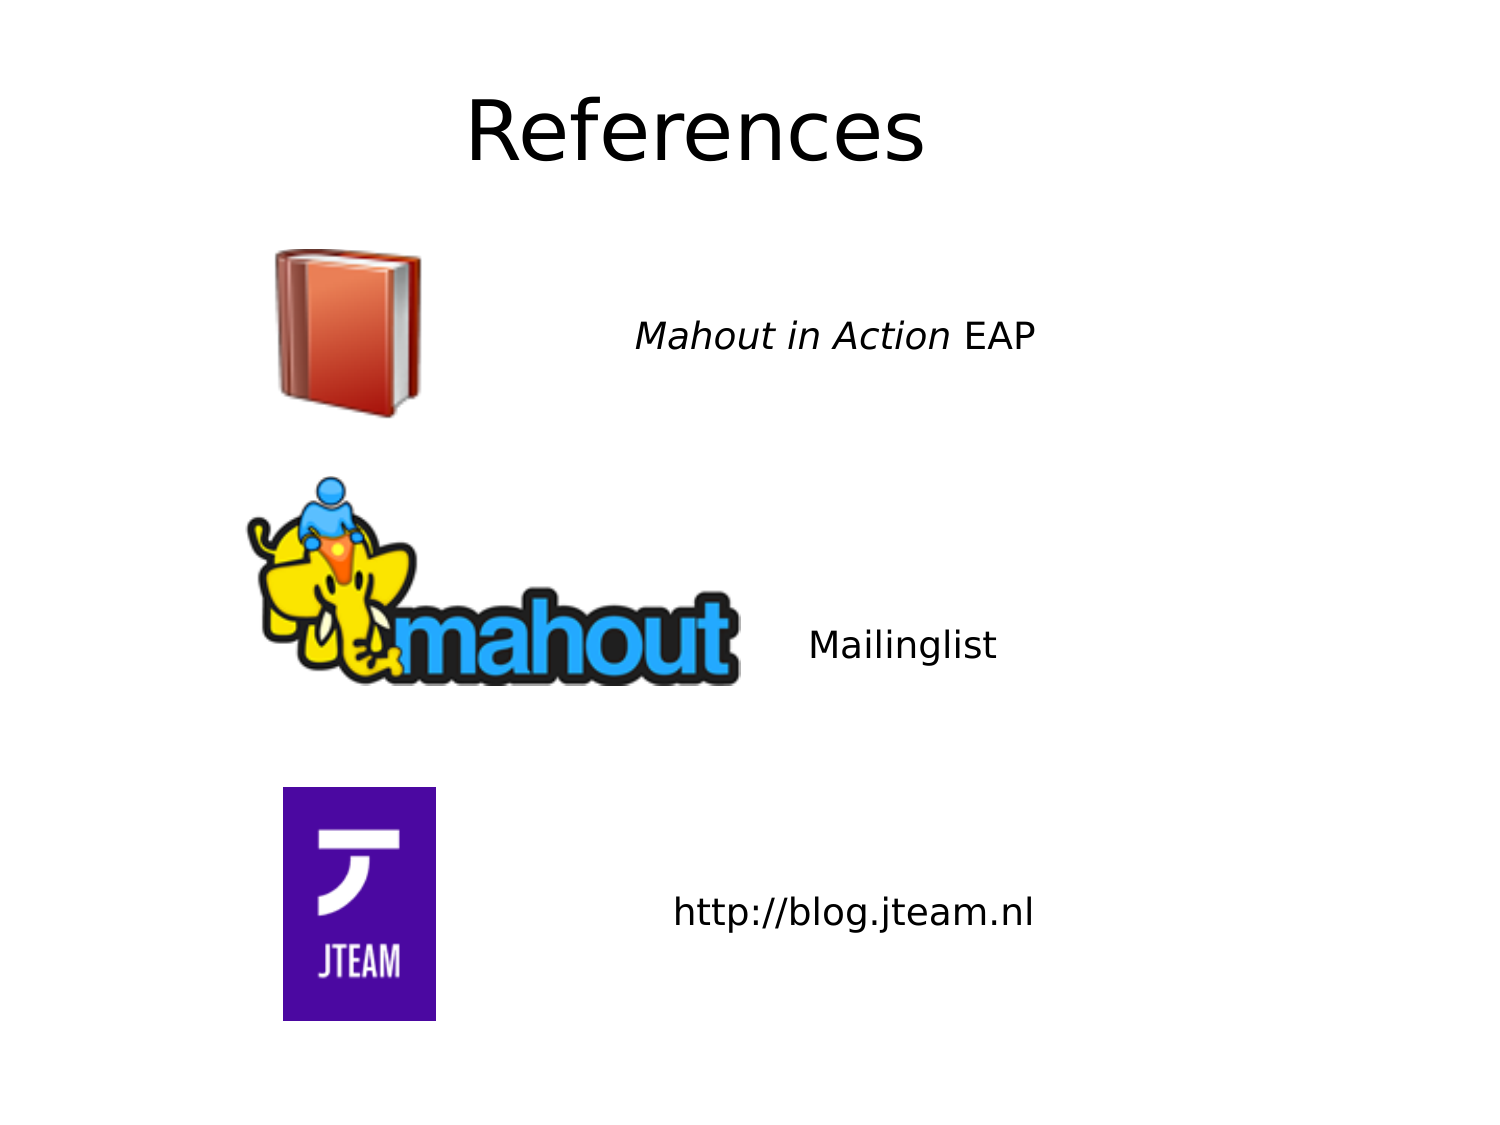

References
Mahout in Action EAP
Mailinglist
http://blog.jteam.nl